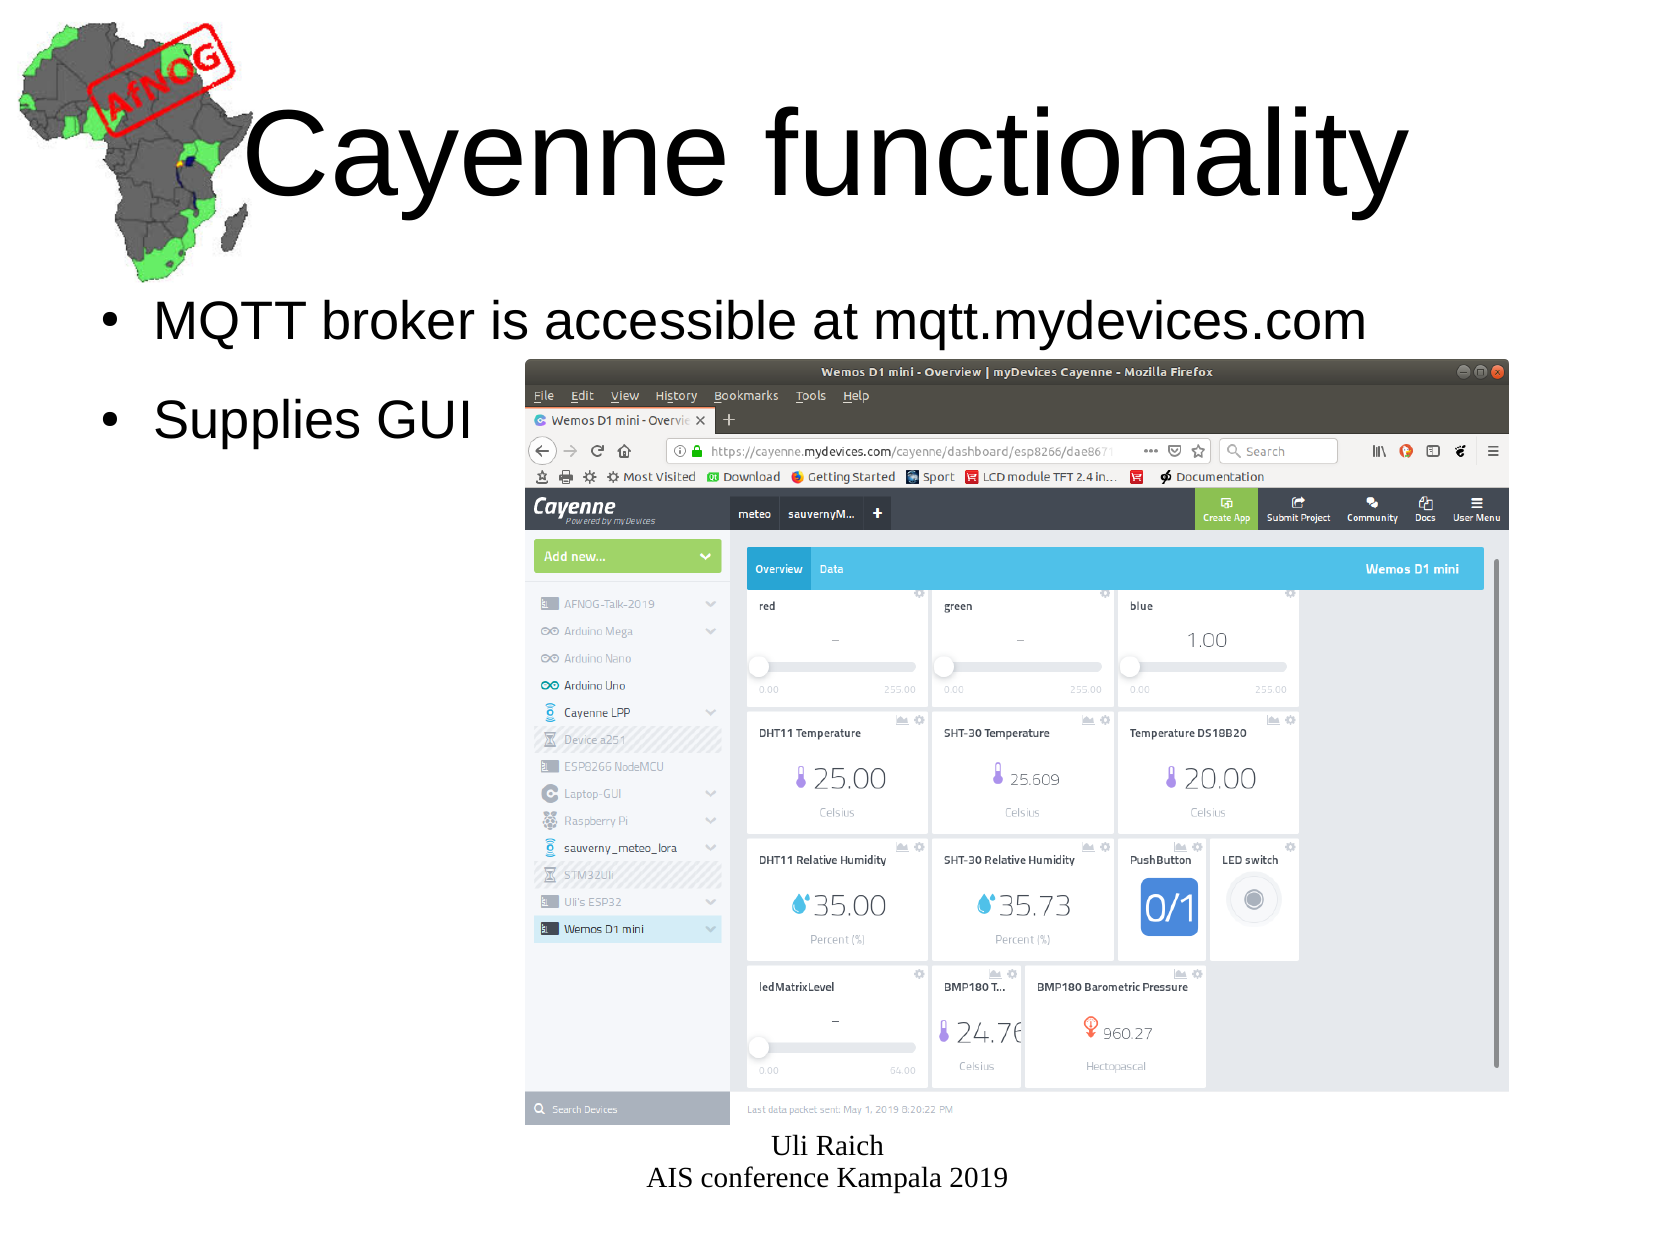

# Cayenne functionality
MQTT broker is accessible at mqtt.mydevices.com
Supplies GUI